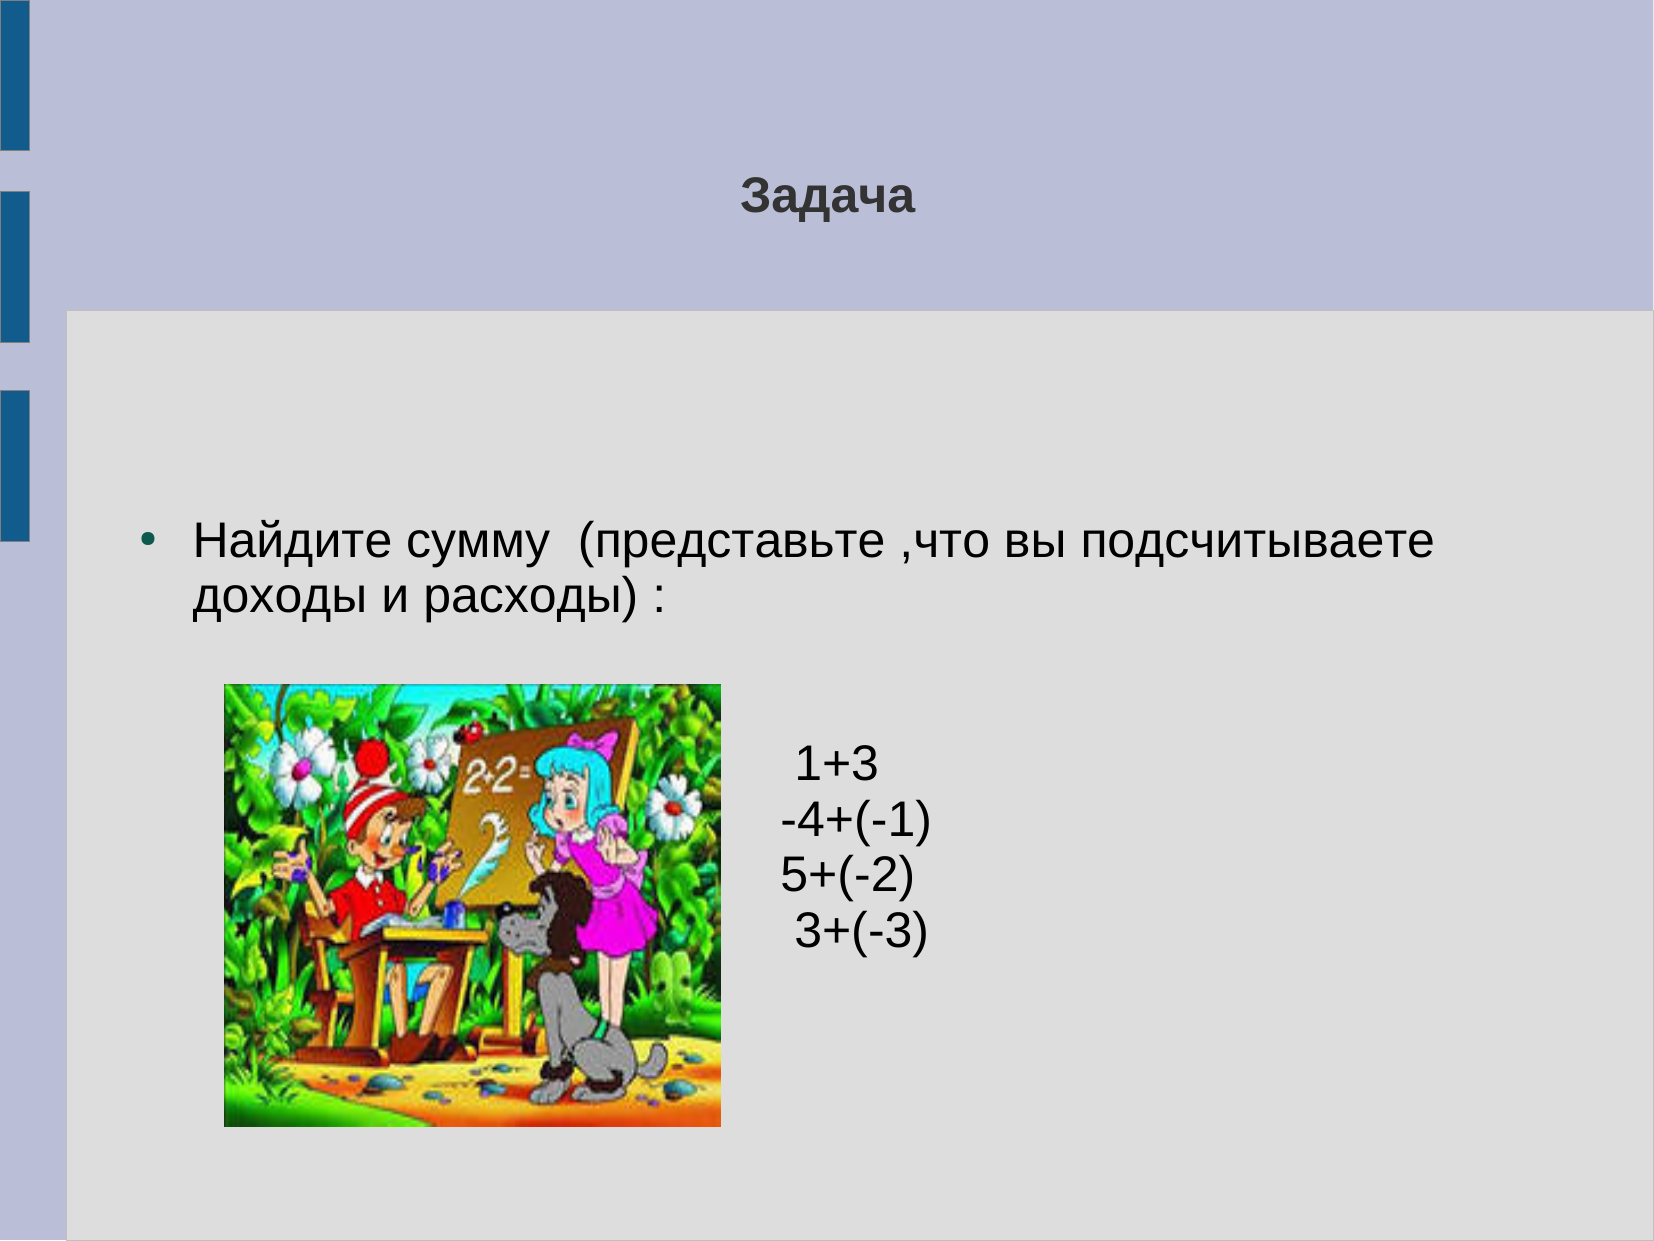

# Задача
Найдите сумму (представьте ,что вы подсчитываете доходы и расходы) :
 1+3
 -4+(-1)
 5+(-2)
 3+(-3)